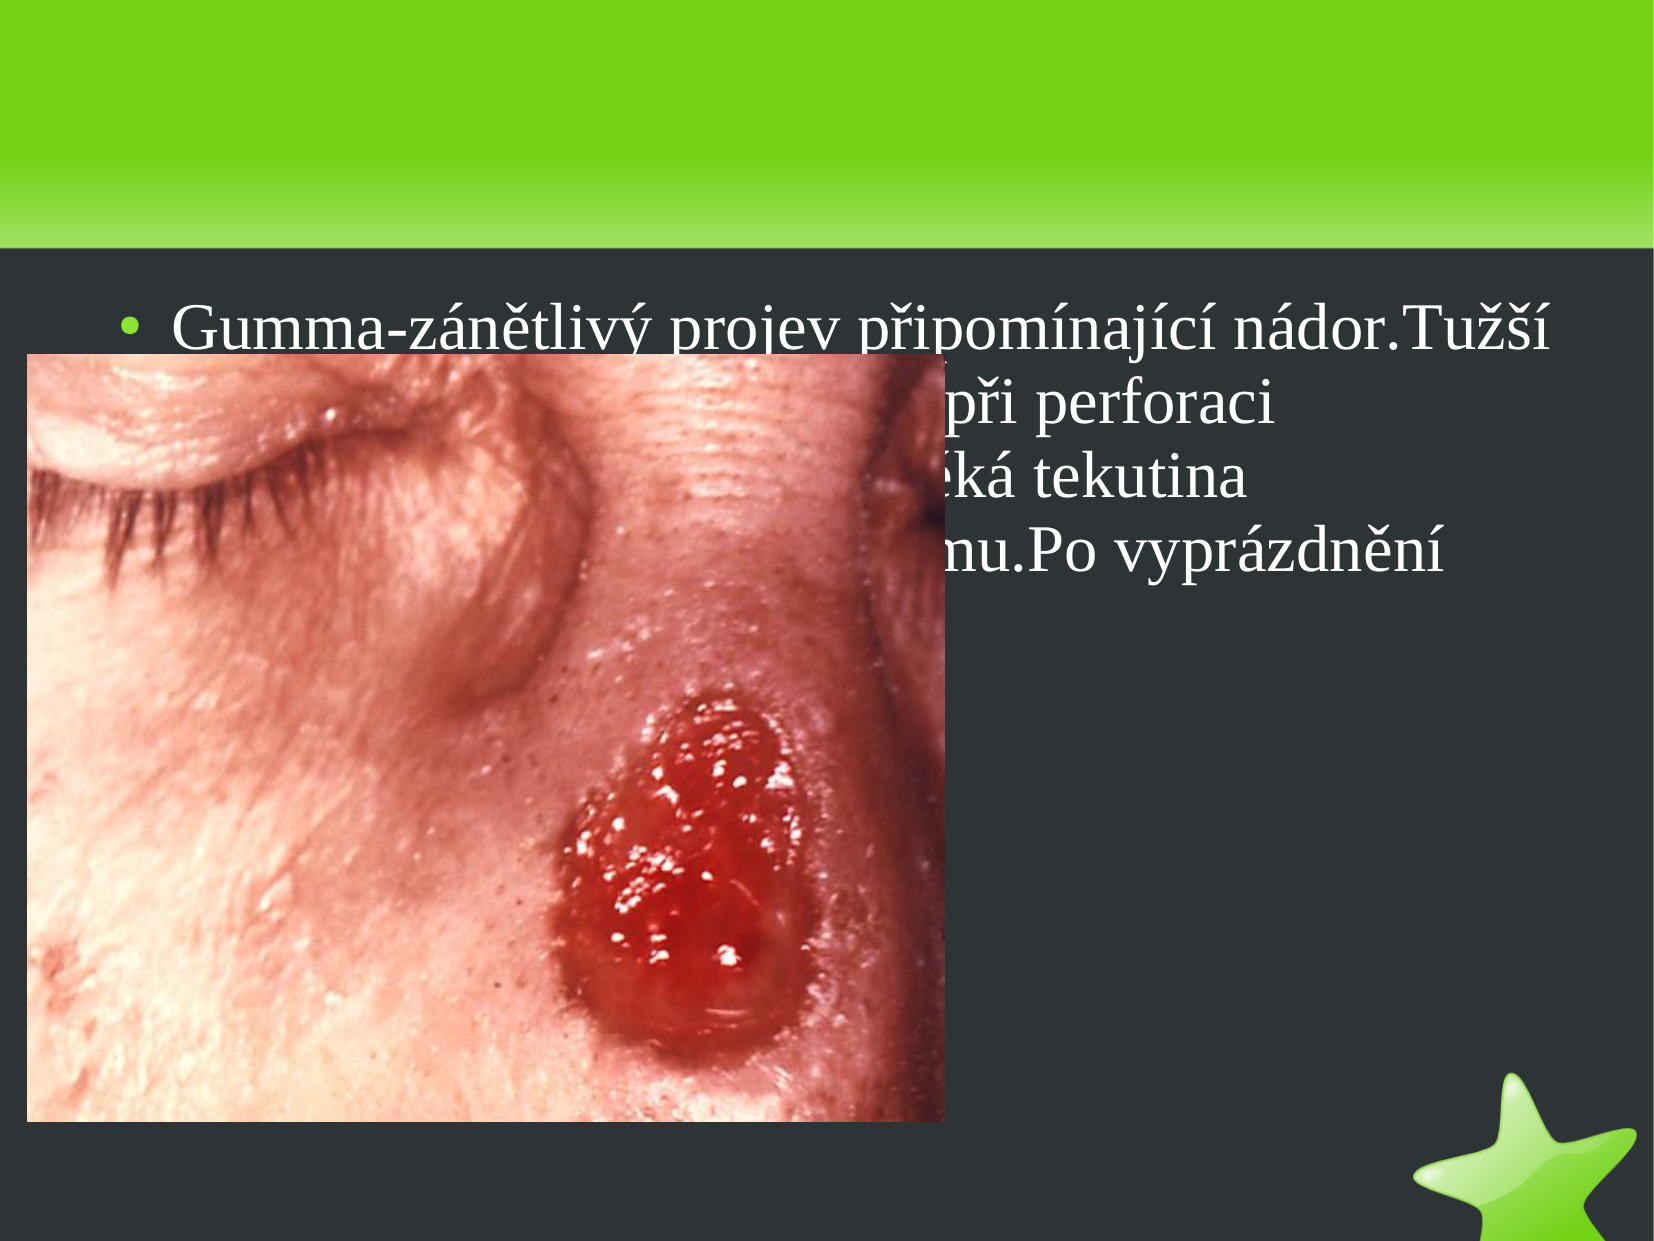

#
Gumma-zánětlivý projev připomínající nádor.Tužší hrbol,který později měkne při perforaci nadléhající kůže z něj vytéká tekutina připomínající arabskou gumu.Po vyprázdnění vznikají vředy.